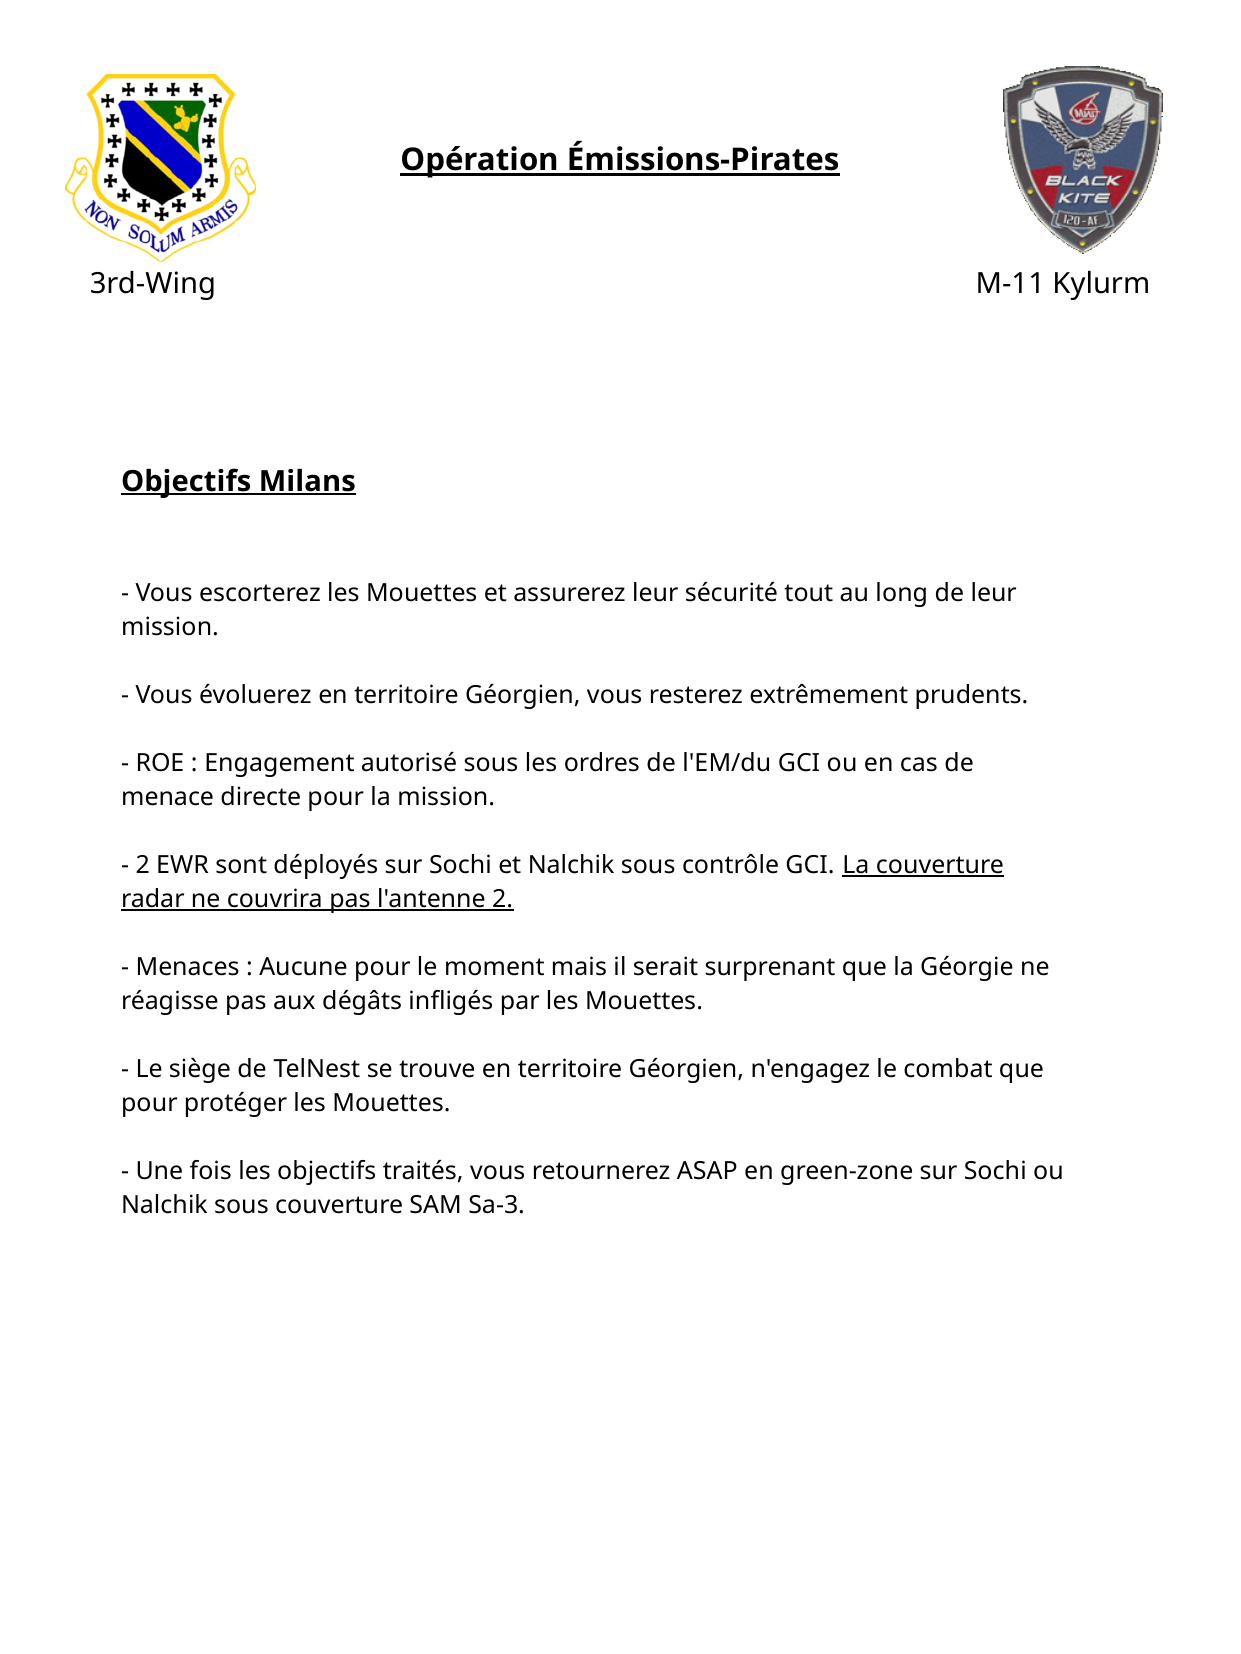

# Opération Émissions-Pirates 3rd-Wing											M-11 Kylurm
Objectifs Milans
- Vous escorterez les Mouettes et assurerez leur sécurité tout au long de leur mission.
- Vous évoluerez en territoire Géorgien, vous resterez extrêmement prudents.
- ROE : Engagement autorisé sous les ordres de l'EM/du GCI ou en cas de menace directe pour la mission.
- 2 EWR sont déployés sur Sochi et Nalchik sous contrôle GCI. La couverture radar ne couvrira pas l'antenne 2.
- Menaces : Aucune pour le moment mais il serait surprenant que la Géorgie ne réagisse pas aux dégâts infligés par les Mouettes.
- Le siège de TelNest se trouve en territoire Géorgien, n'engagez le combat que pour protéger les Mouettes.
- Une fois les objectifs traités, vous retournerez ASAP en green-zone sur Sochi ou Nalchik sous couverture SAM Sa-3.